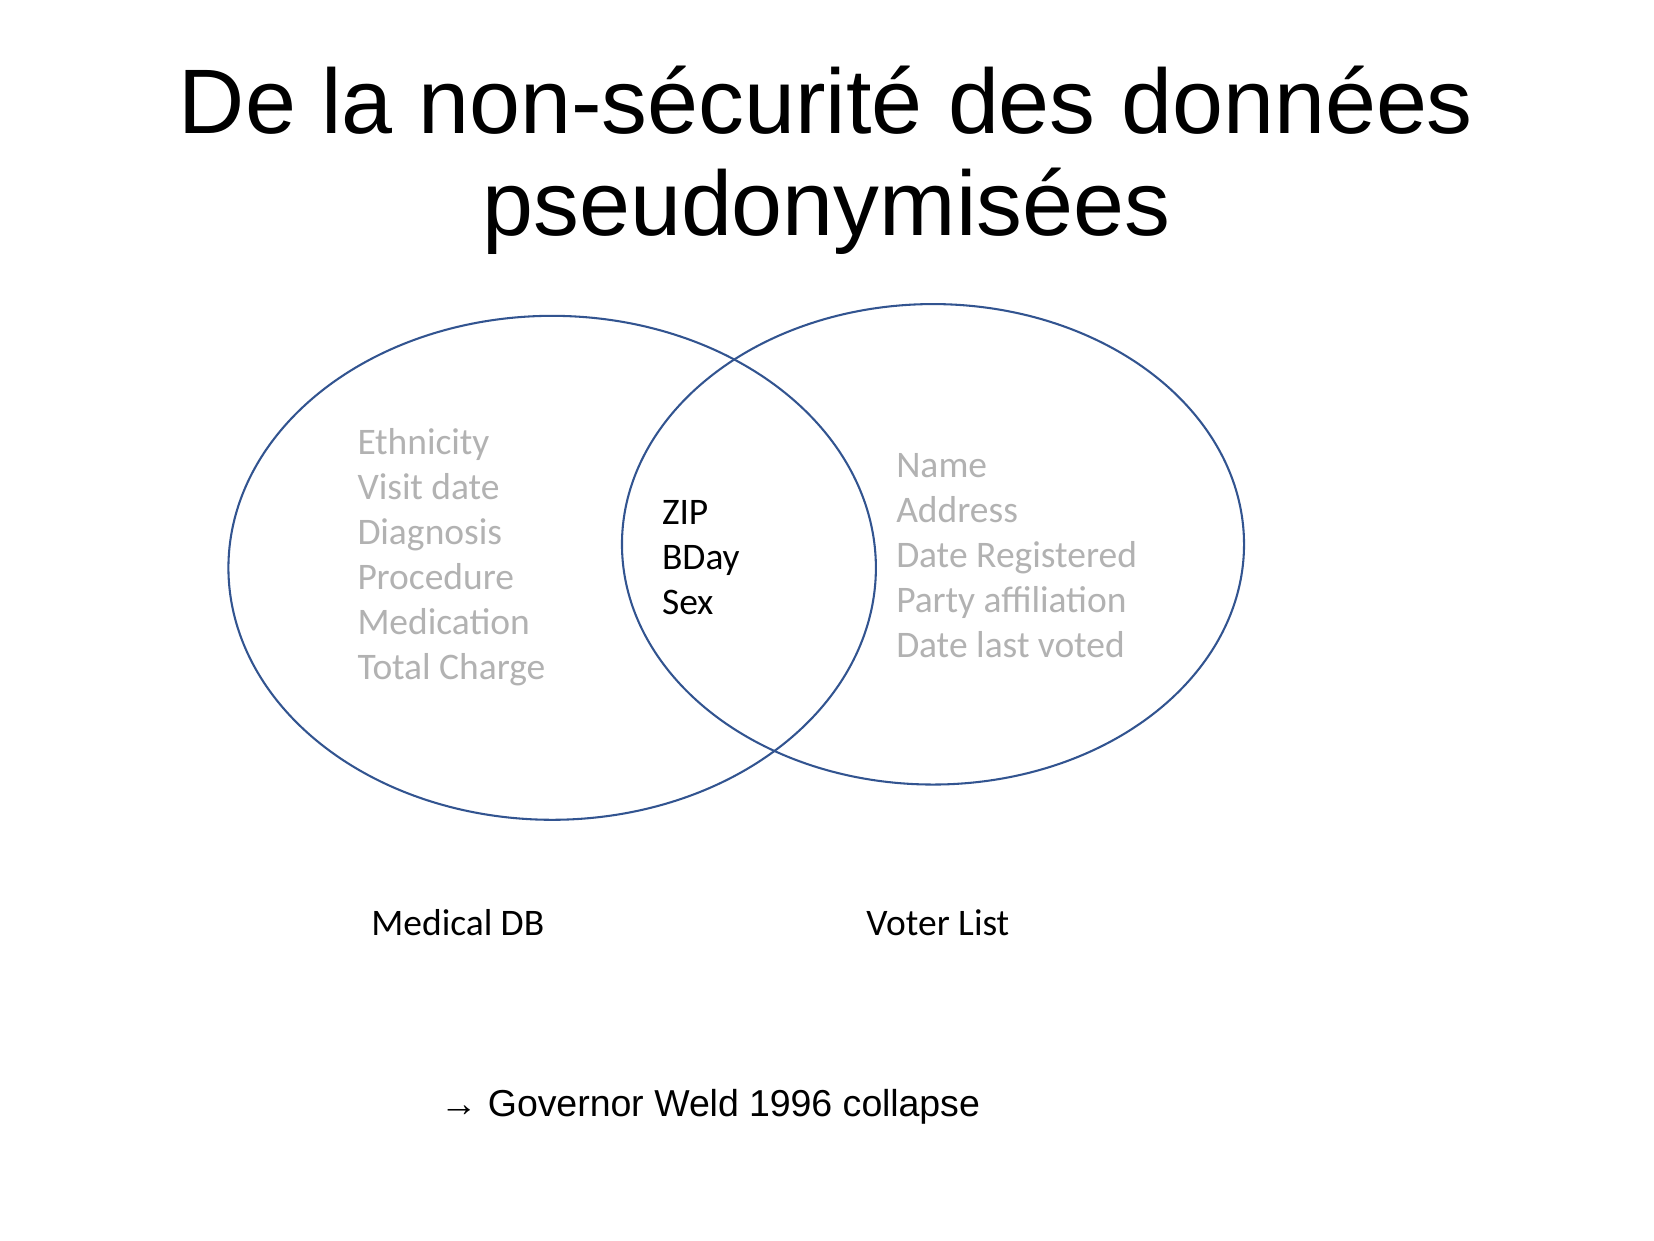

# De la non-sécurité des données pseudonymisées
Ethnicity
Visit date
Diagnosis
Procedure
Medication
Total Charge
Name
Address
Date Registered
Party affiliation
Date last voted
ZIP
BDay
Sex
Medical DB
Voter List
→ Governor Weld 1996 collapse